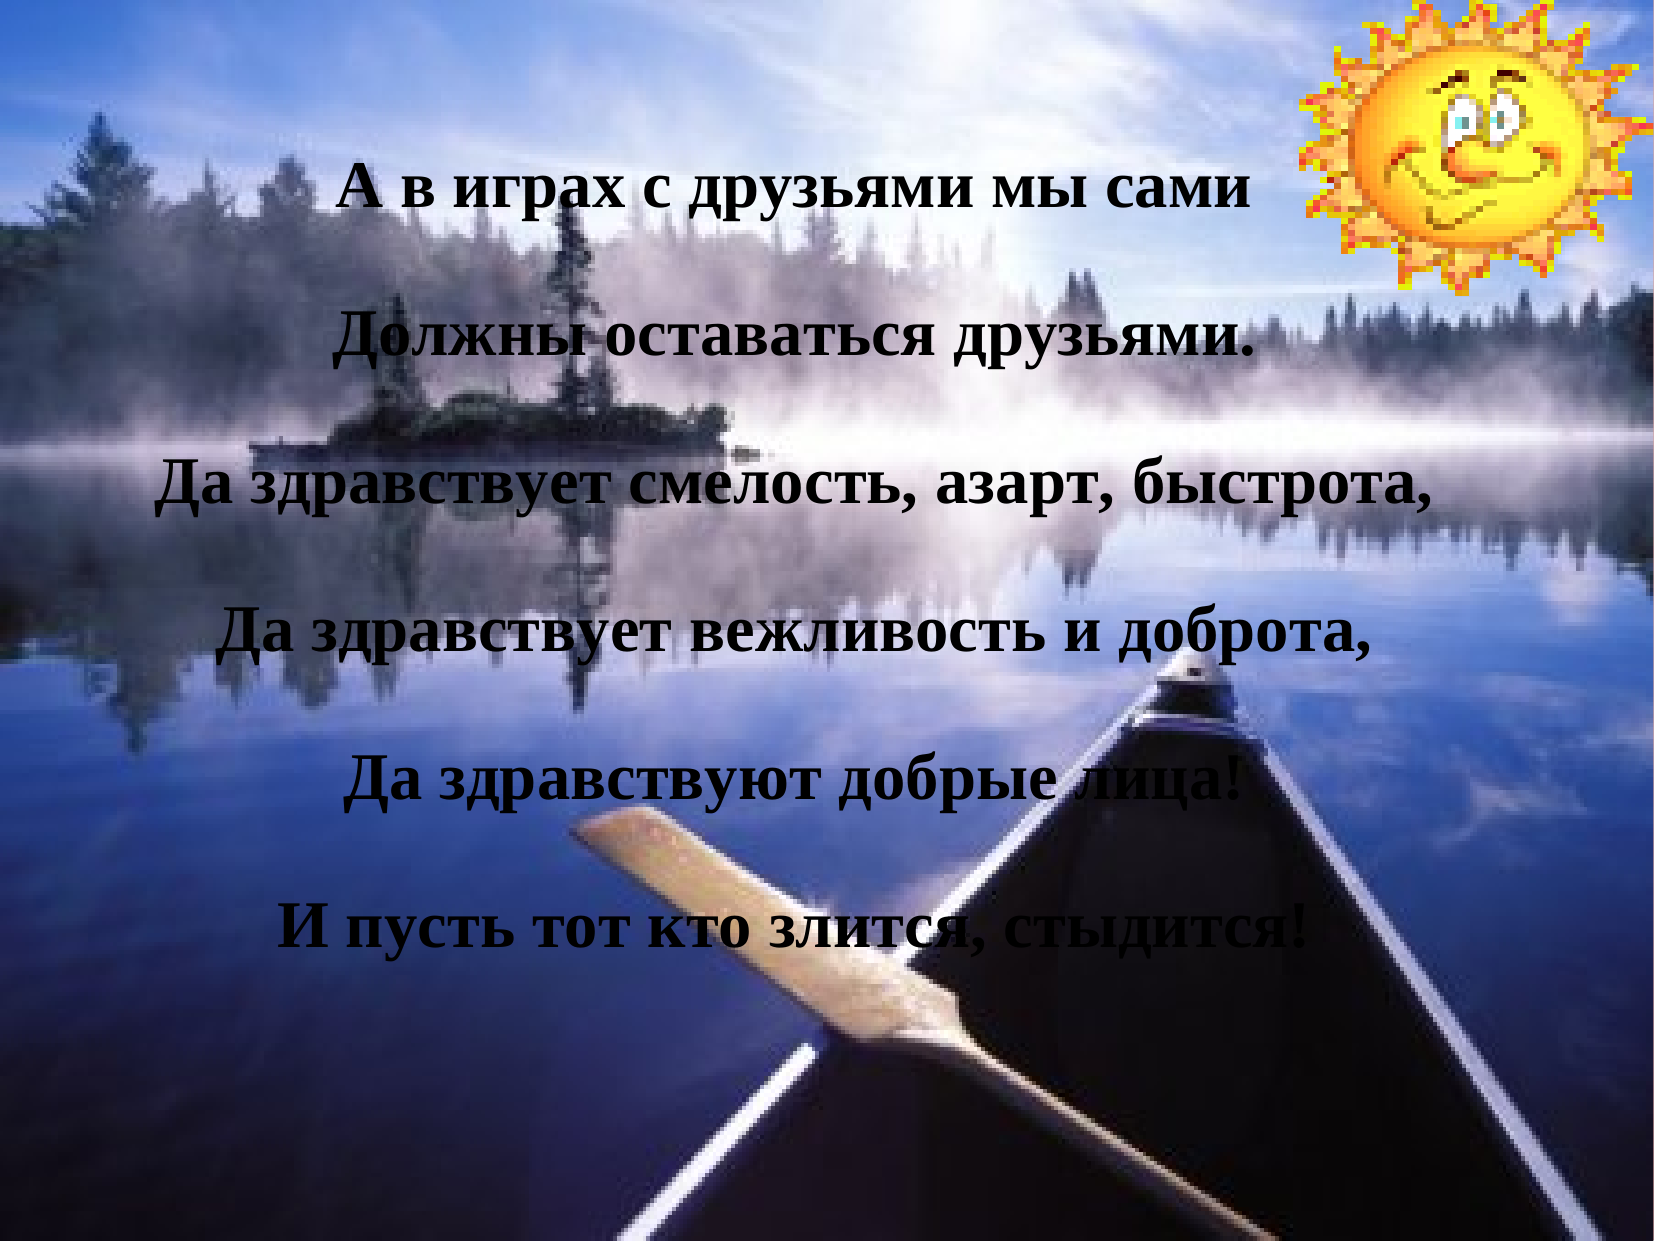

#
А в играх с друзьями мы сами
Должны оставаться друзьями.
Да здравствует смелость, азарт, быстрота,
Да здравствует вежливость и доброта,
Да здравствуют добрые лица!
И пусть тот кто злится, стыдится!